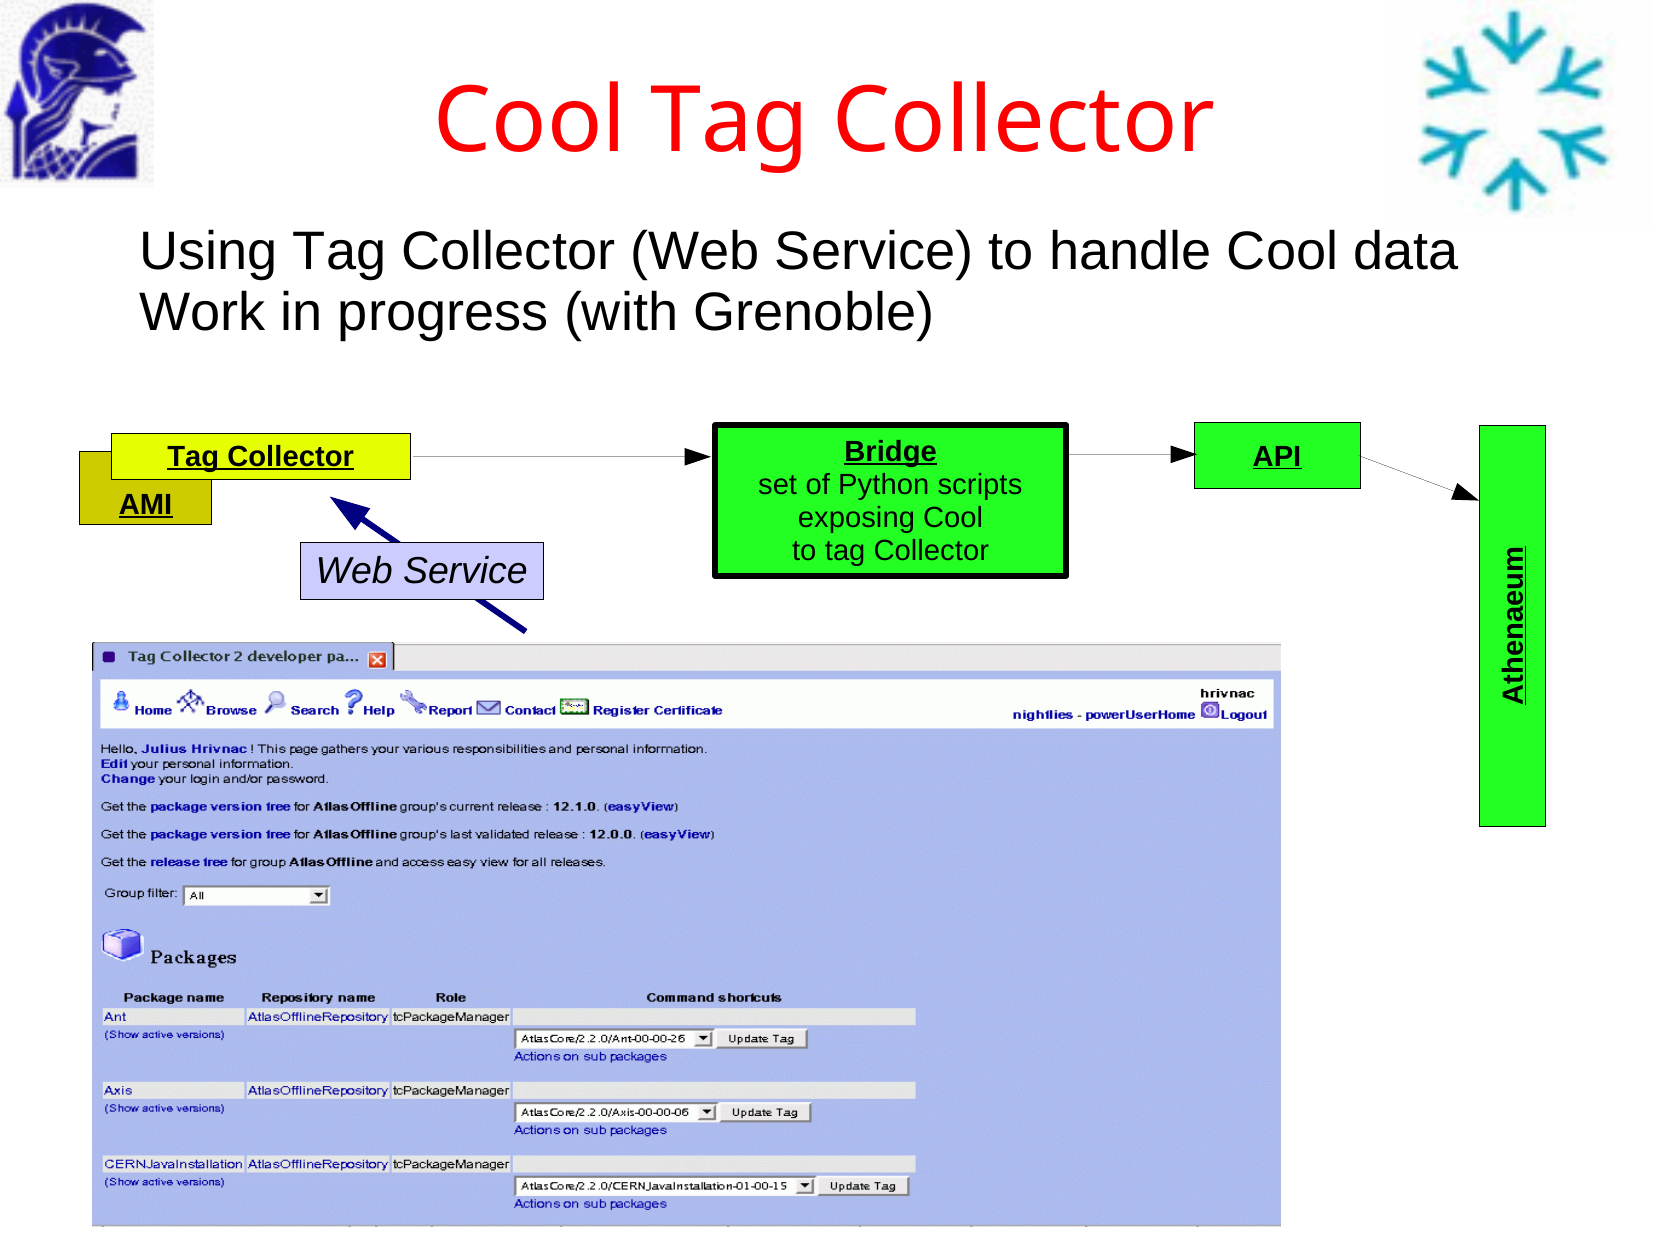

# Cool Tag Collector
Using Tag Collector (Web Service) to handle Cool data
Work in progress (with Grenoble)
API
Bridge
set of Python scripts
exposing Cool
to tag Collector
Tag Collector
AMI
Web Service
Athenaeum